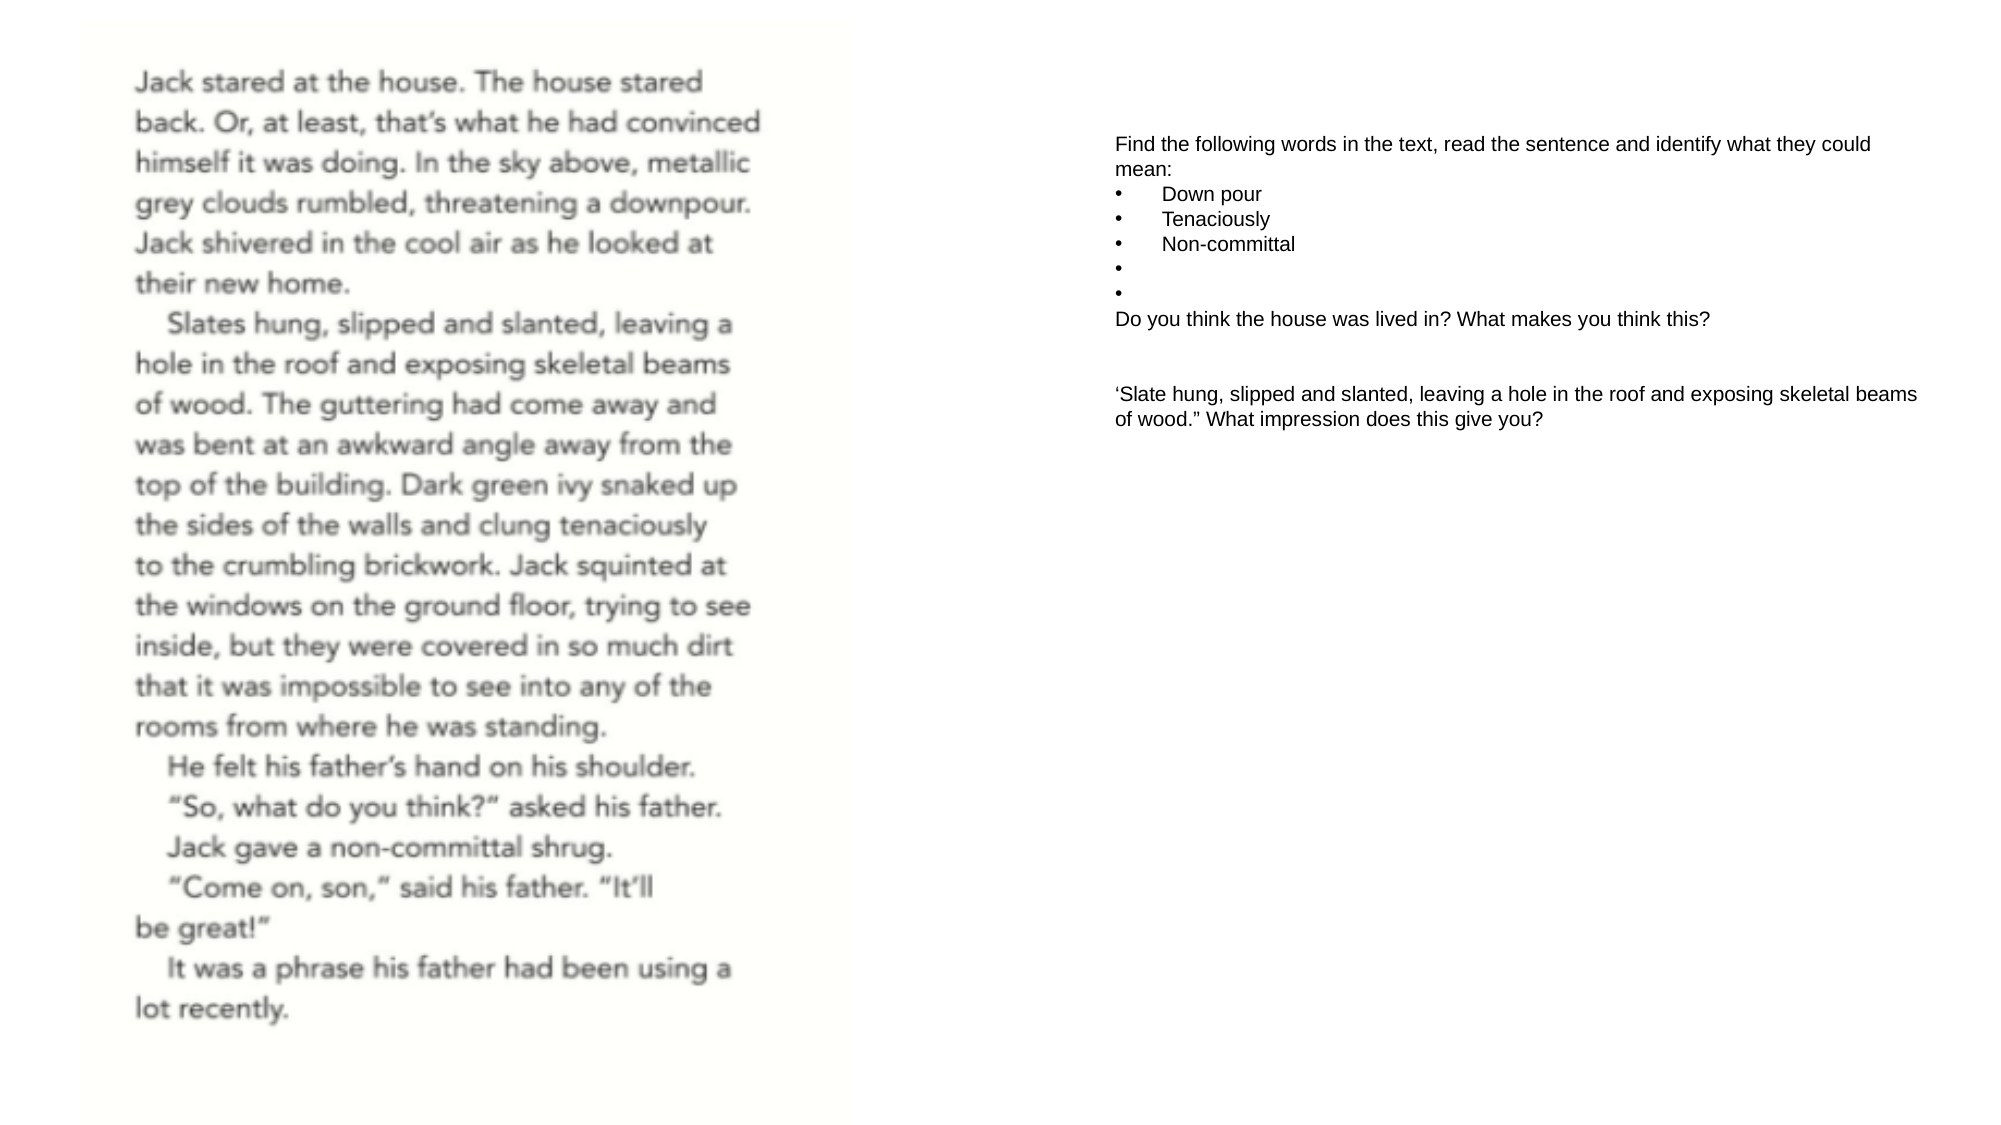

Find the following words in the text, read the sentence and identify what they could mean:
Down pour
Tenaciously
Non-committal
Do you think the house was lived in? What makes you think this?
‘Slate hung, slipped and slanted, leaving a hole in the roof and exposing skeletal beams of wood.” What impression does this give you?